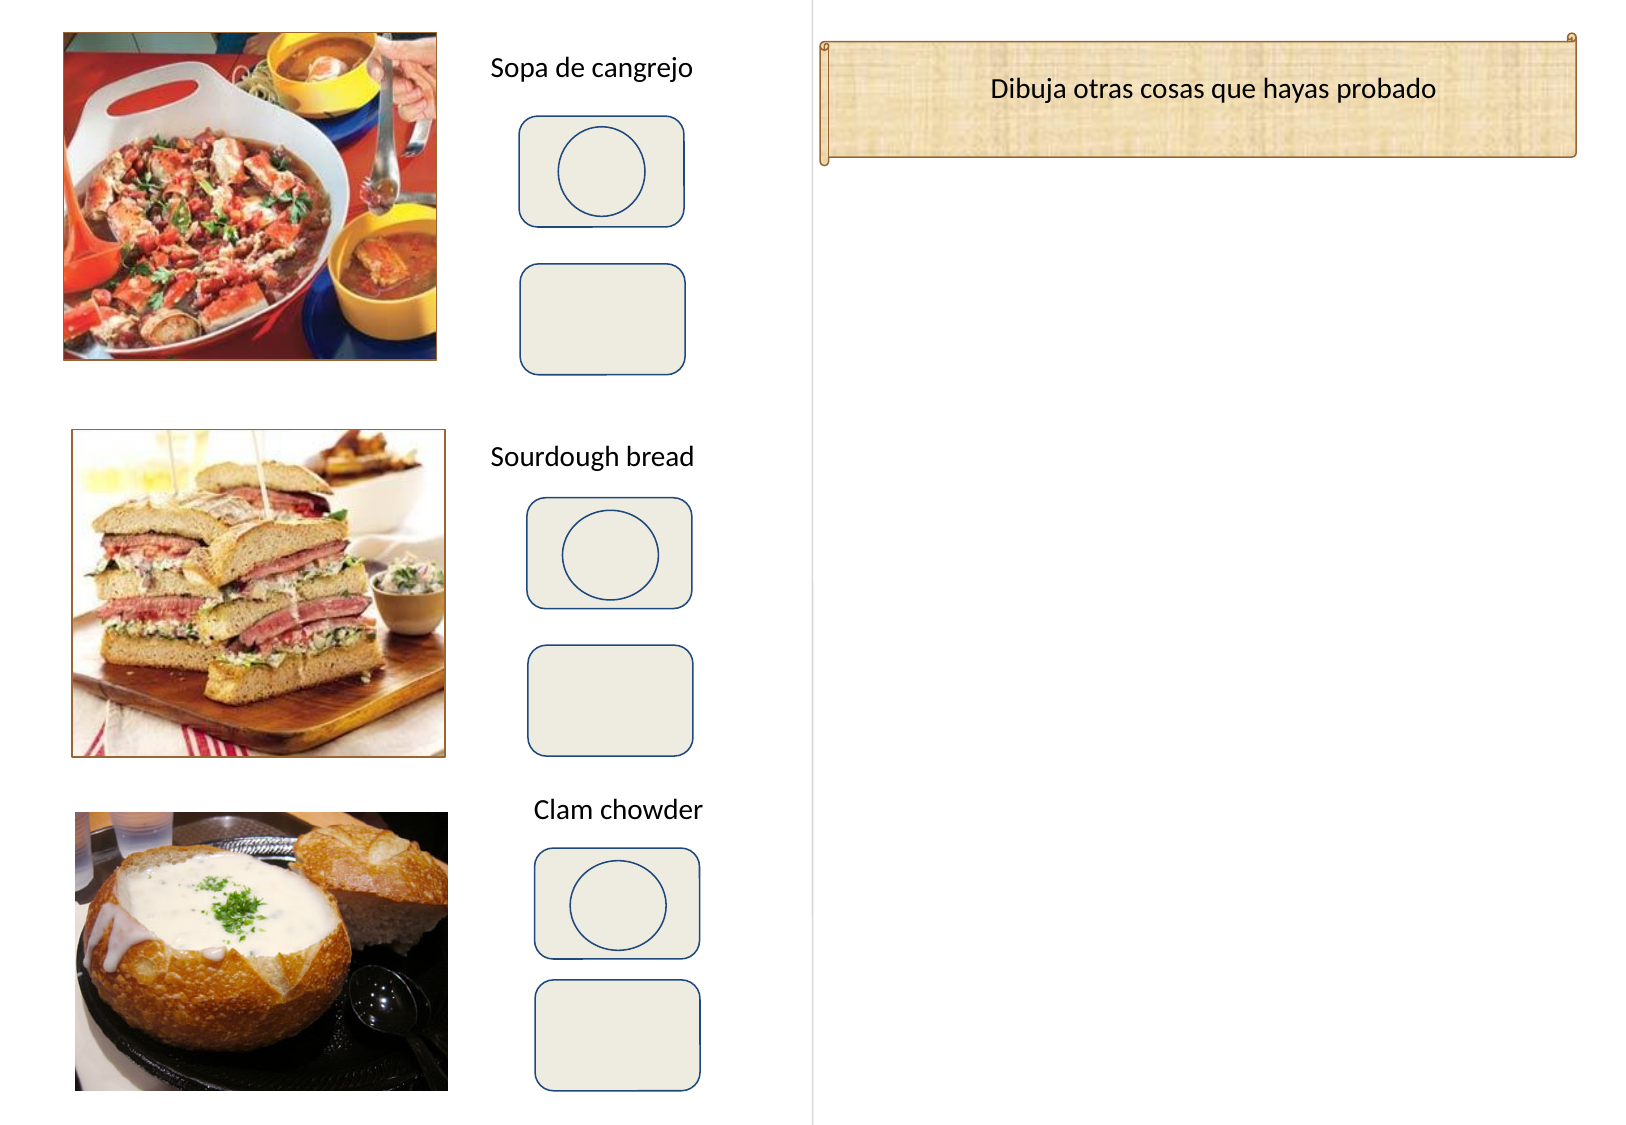

Sopa de cangrejo
Dibuja otras cosas que hayas probado
Sourdough bread
Clam chowder